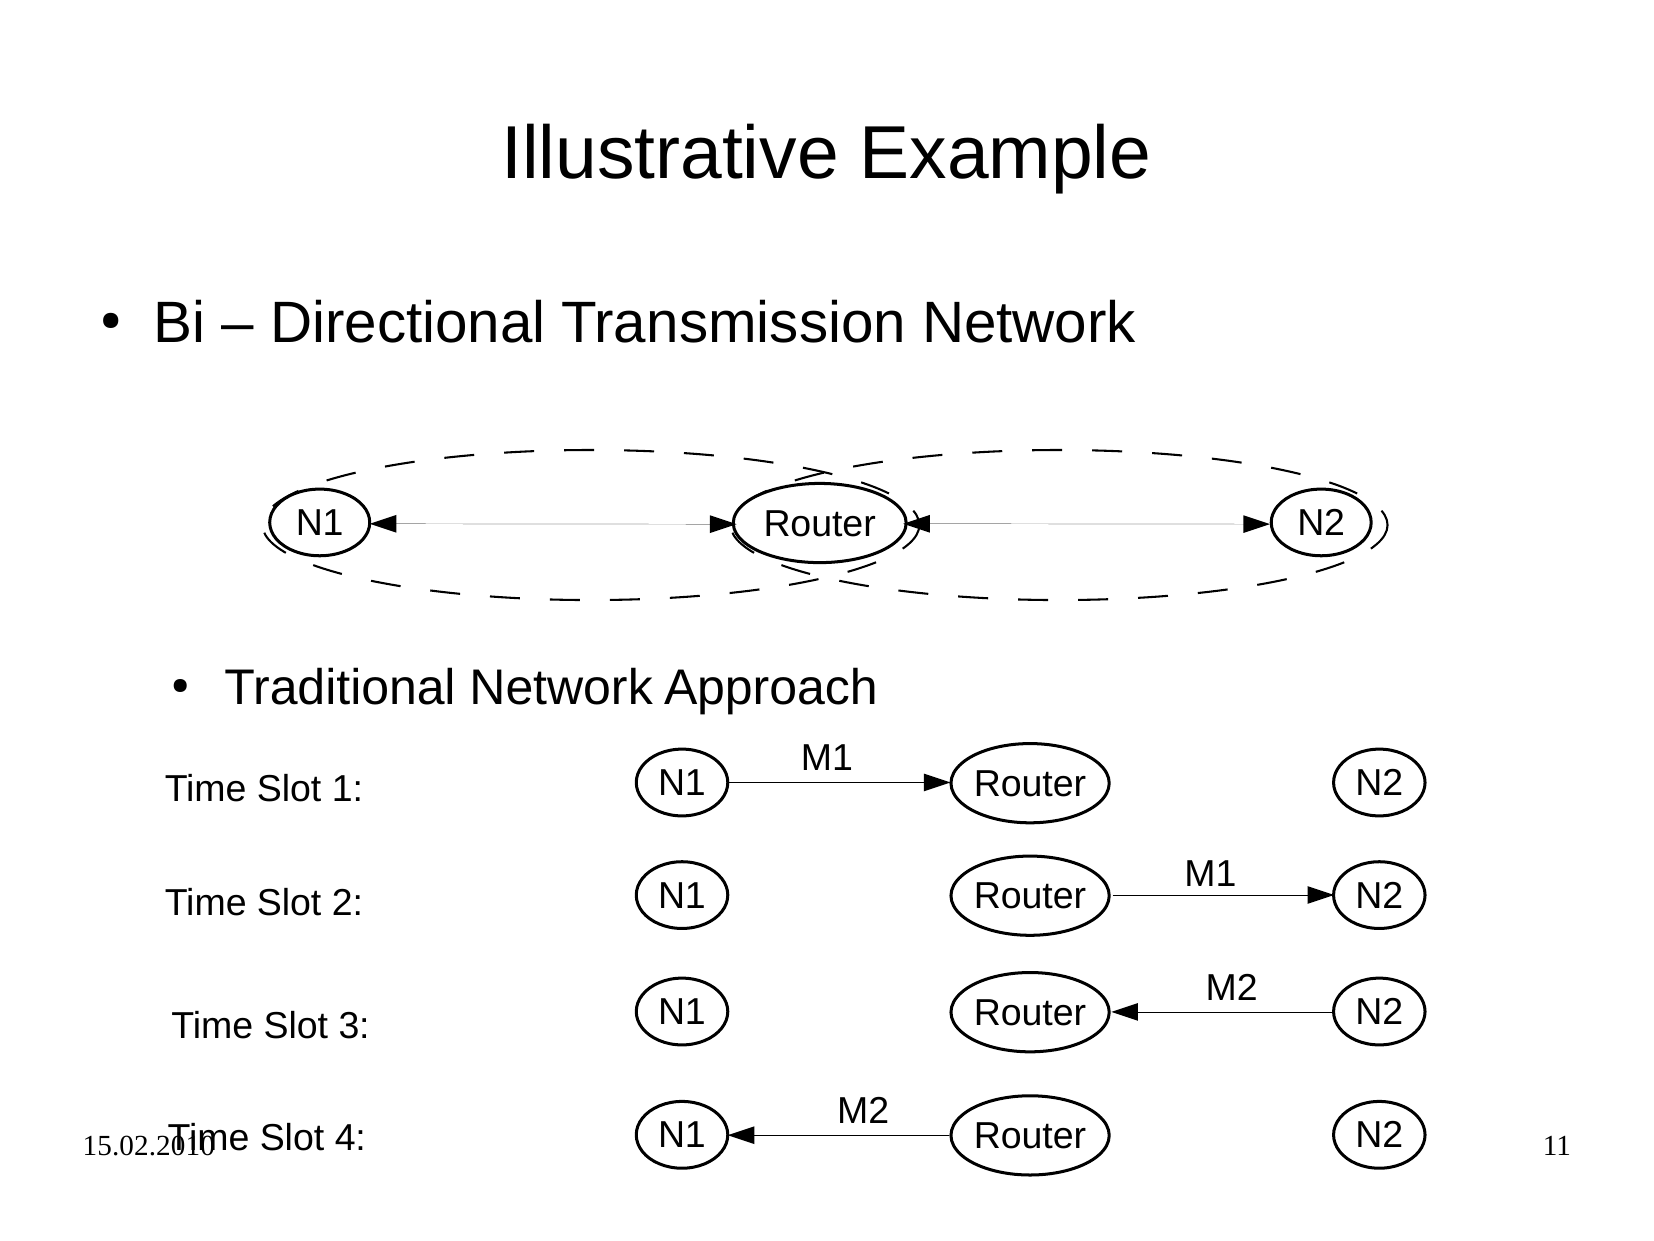

# Illustrative Example
Bi – Directional Transmission Network
Traditional Network Approach
Router
N1
N2
M1
Router
N1
N2
Time Slot 1:
M1
Router
N1
N2
Time Slot 2:
M2
Router
N1
N2
Time Slot 3:
M2
Router
N1
N2
Time Slot 4:
15.02.2010
11